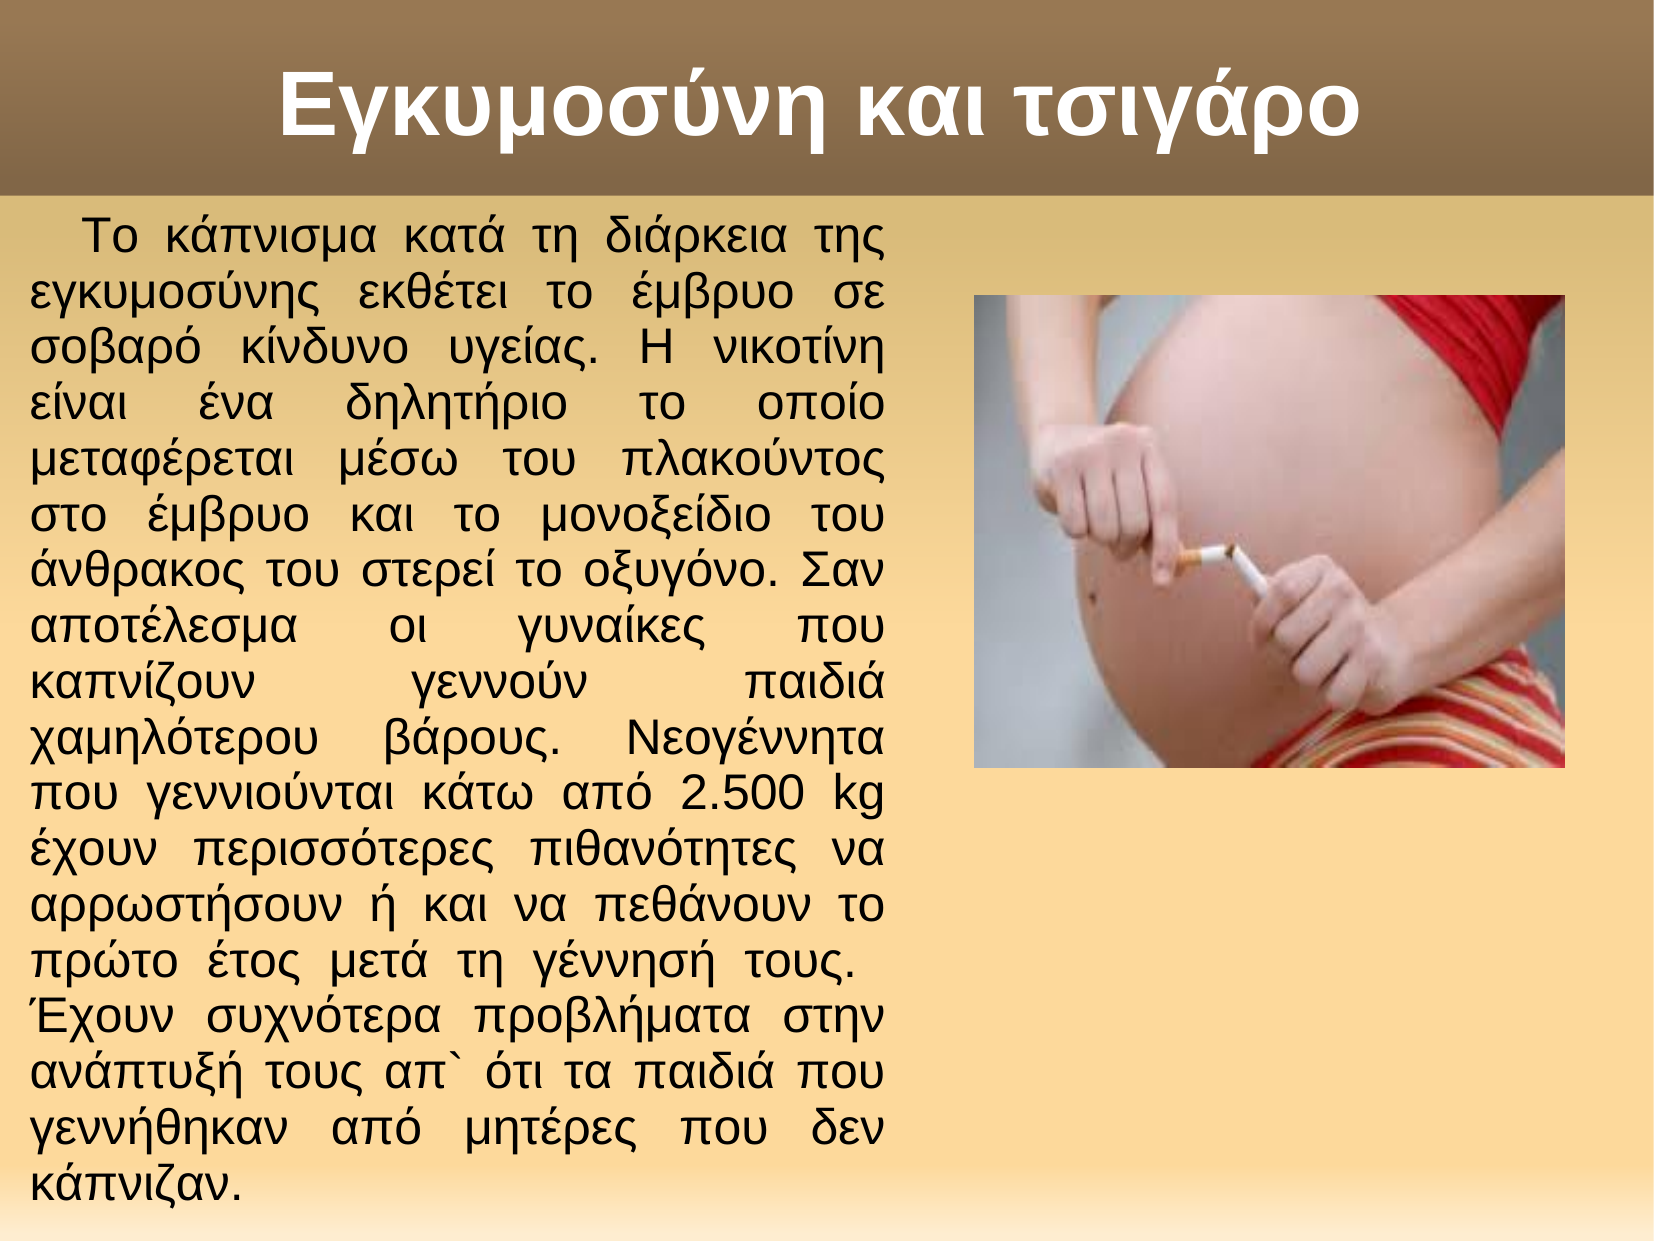

# Εγκυμοσύνη και τσιγάρο
 Το κάπνισμα κατά τη διάρκεια της εγκυμοσύνης εκθέτει το έμβρυο σε σοβαρό κίνδυνο υγείας. Η νικοτίνη είναι ένα δηλητήριο το οποίο μεταφέρεται μέσω του πλακούντος στο έμβρυο και το μονοξείδιο του άνθρακος του στερεί το οξυγόνο. Σαν αποτέλεσμα οι γυναίκες που καπνίζουν γεννούν παιδιά χαμηλότερου βάρους. Νεογέννητα που γεννιούνται κάτω από 2.500 kg έχουν περισσότερες πιθανότητες να αρρωστήσουν ή και να πεθάνουν το πρώτο έτος μετά τη γέννησή τους. Έχουν συχνότερα προβλήματα στην ανάπτυξή τους απ` ότι τα παιδιά που γεννήθηκαν από μητέρες που δεν κάπνιζαν.